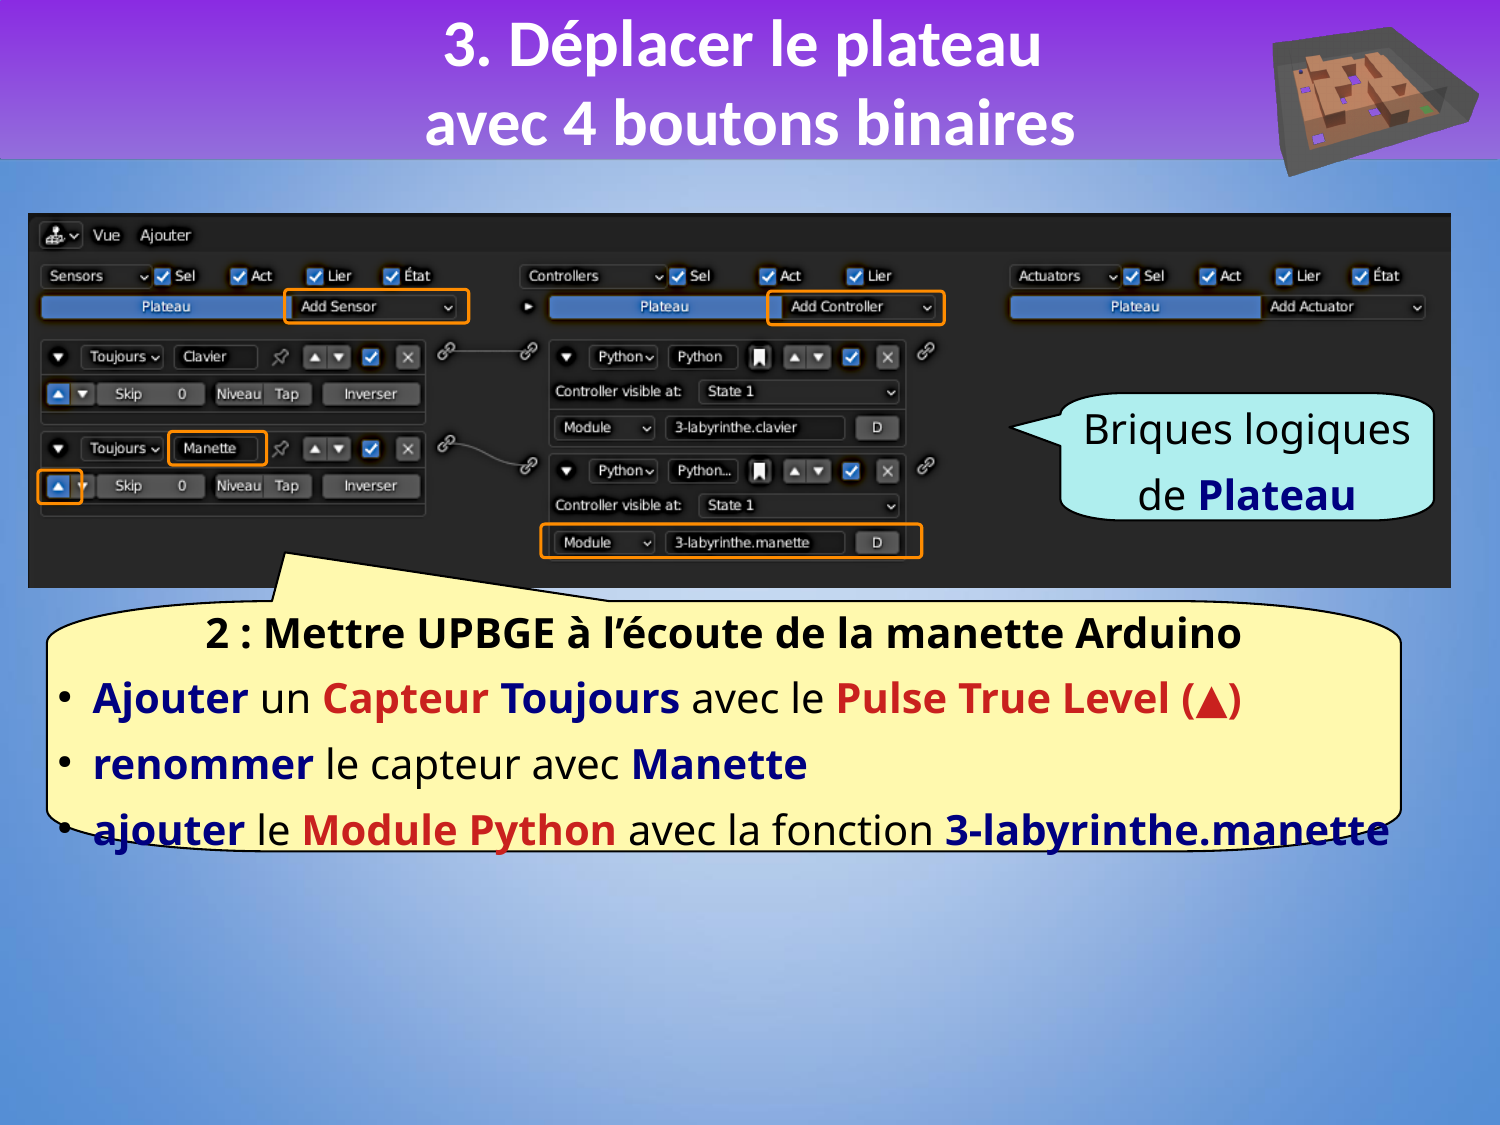

3. Déplacer le plateau
avec 4 boutons binaires
Briques logiques
de Plateau
2 : Mettre UPBGE à l’écoute de la manette Arduino
Ajouter un Capteur Toujours avec le Pulse True Level (▲)
renommer le capteur avec Manette
ajouter le Module Python avec la fonction 3-labyrinthe.manette